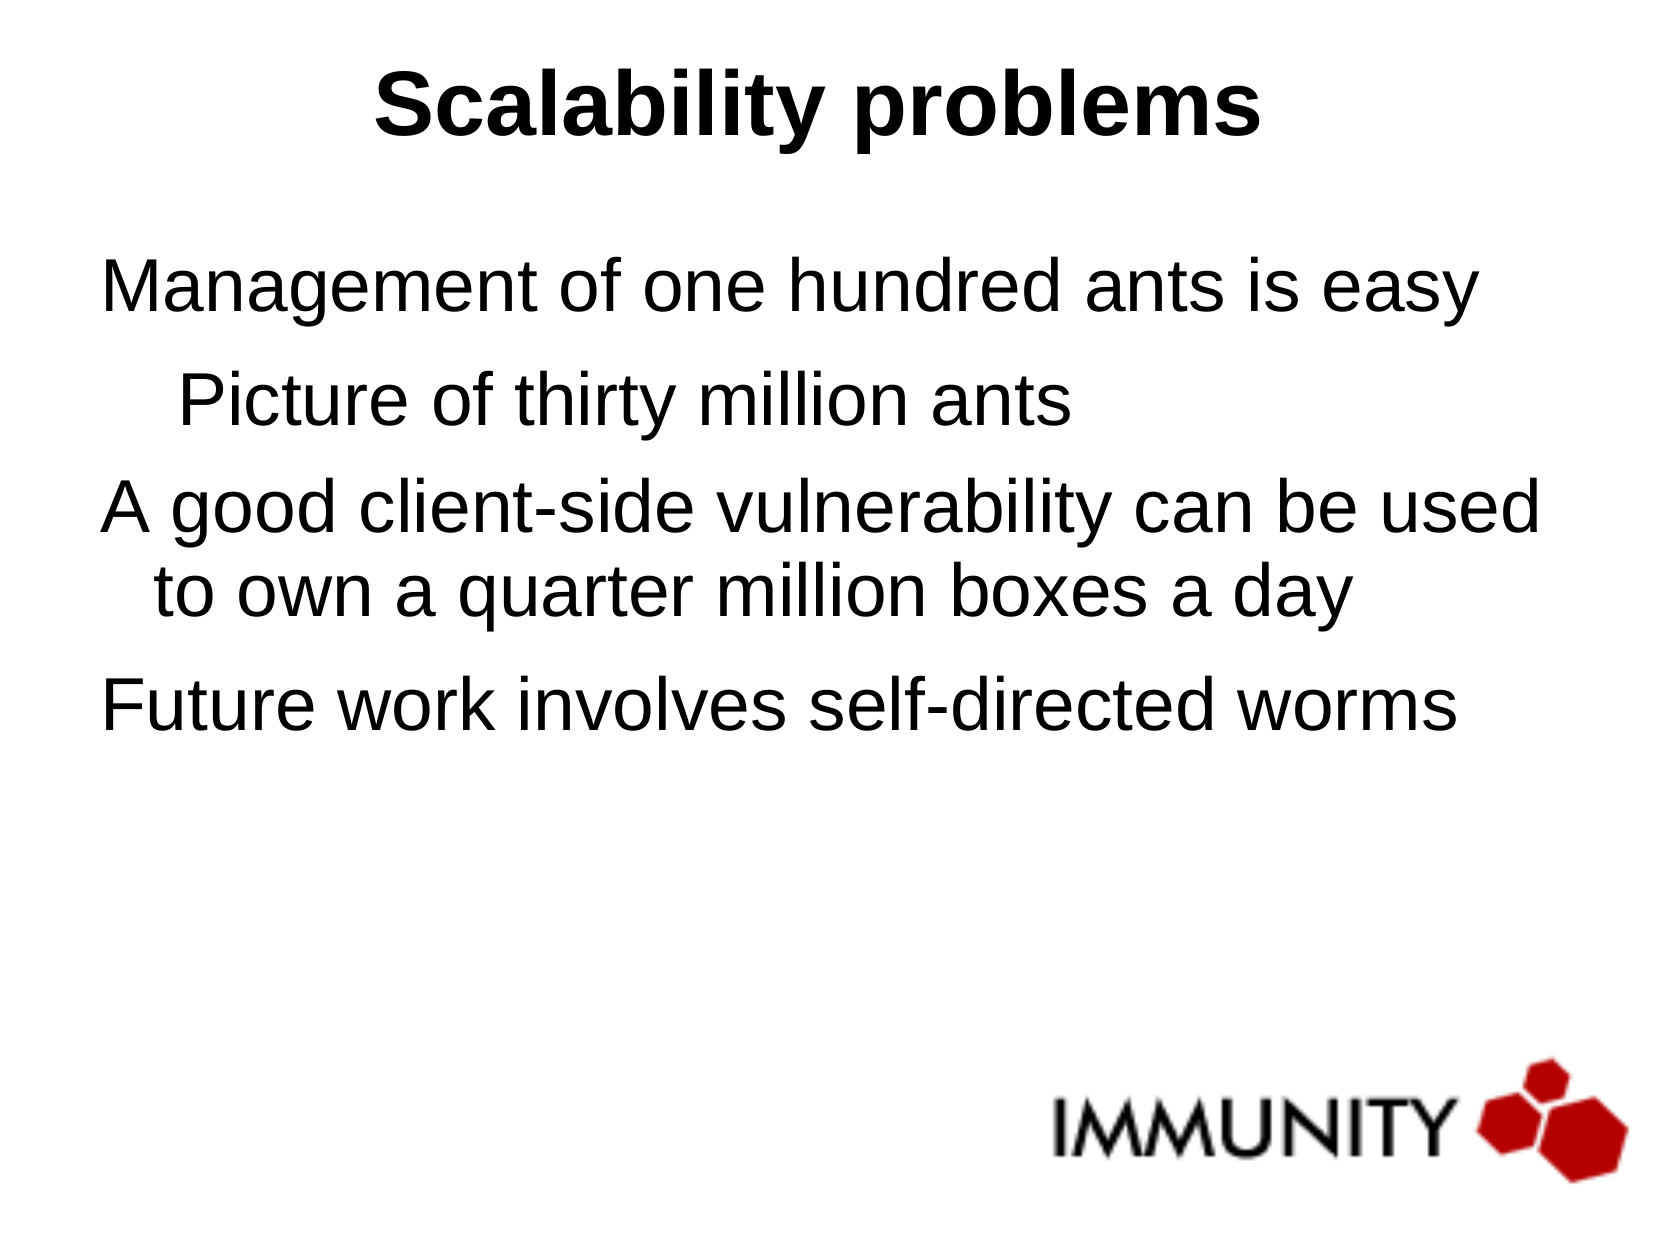

# Scalability problems
Management of one hundred ants is easy
Picture of thirty million ants
A good client-side vulnerability can be used to own a quarter million boxes a day
Future work involves self-directed worms